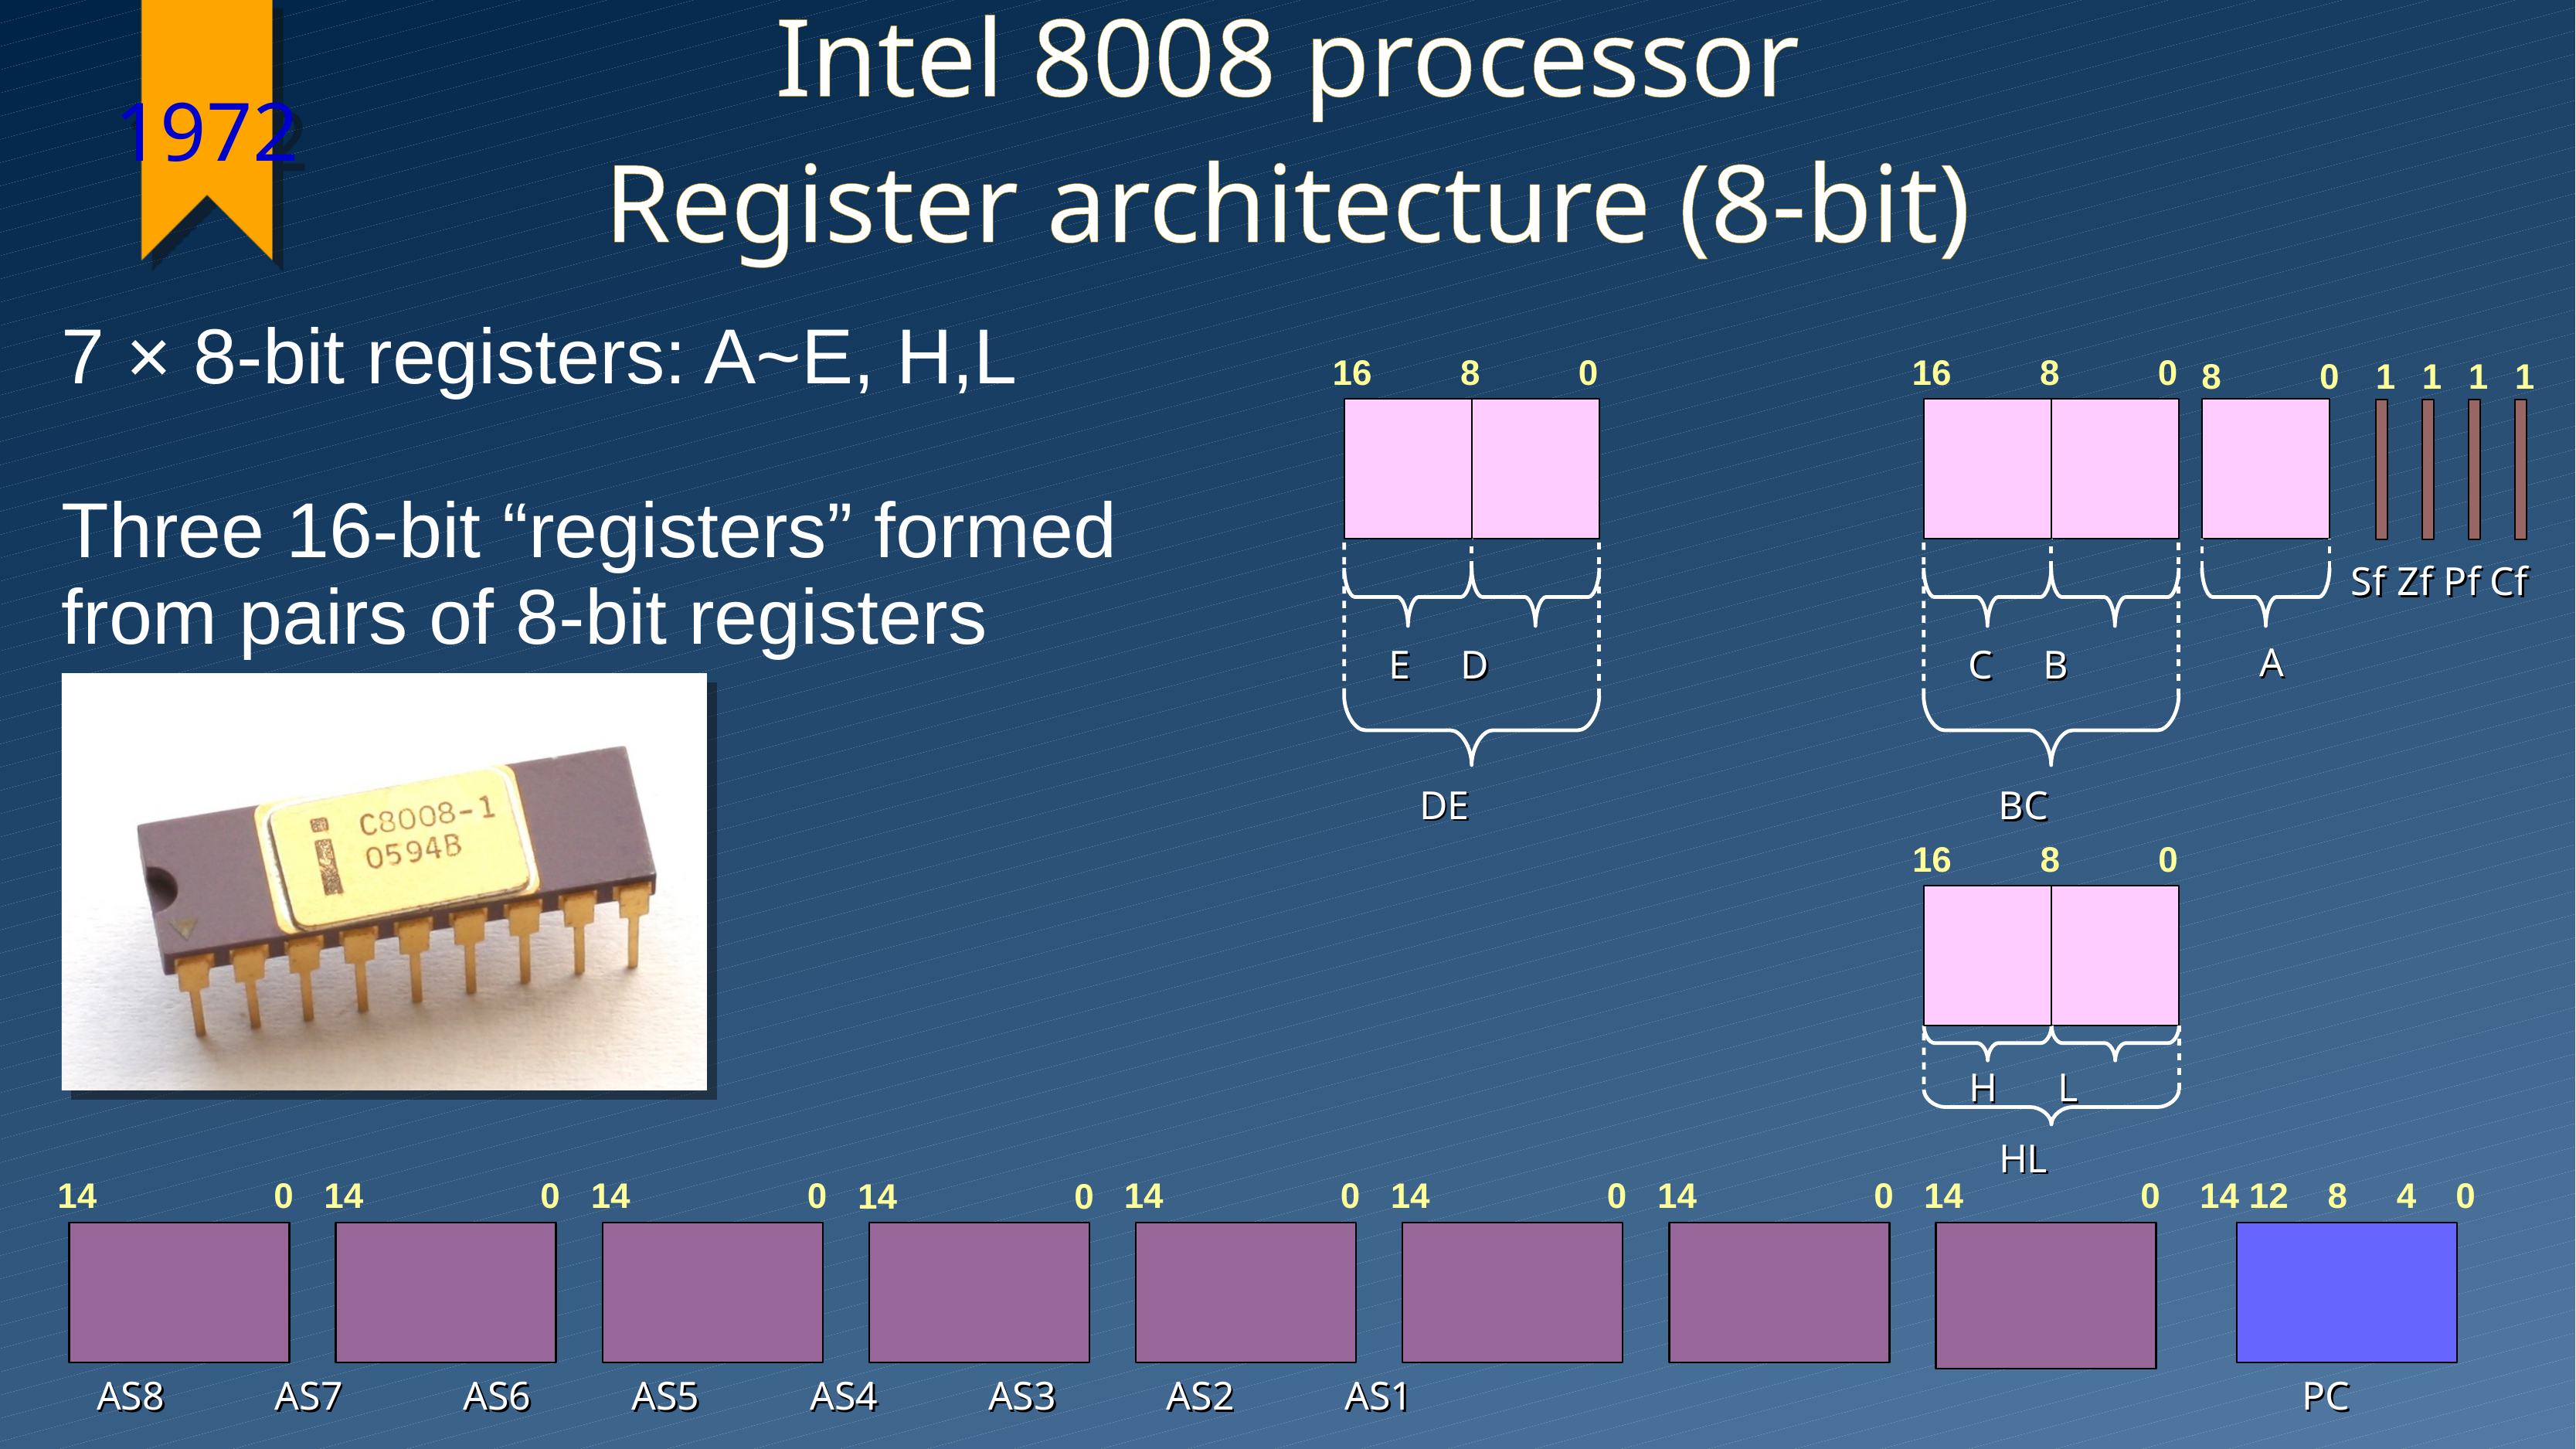

Intel 8008 processor
Register architecture (8-bit)
1972
7 × 8-bit registers: A~E, H,L
Three 16-bit “registers” formed
from pairs of 8-bit registers
16 8 0
16 8 0
8 0
1
1
1
1
 Sf
 Zf
 Pf
 Cf
# A
 E D
 DE
 C B
 BC
16 8 0
 H L
 HL
14 0
14 0
14 0
14 0
14 0
14 0
14 0
 14 12 8 4 0
14 0
 AS8 AS7 AS6 AS5 AS4 AS3 AS2 AS1
 PC